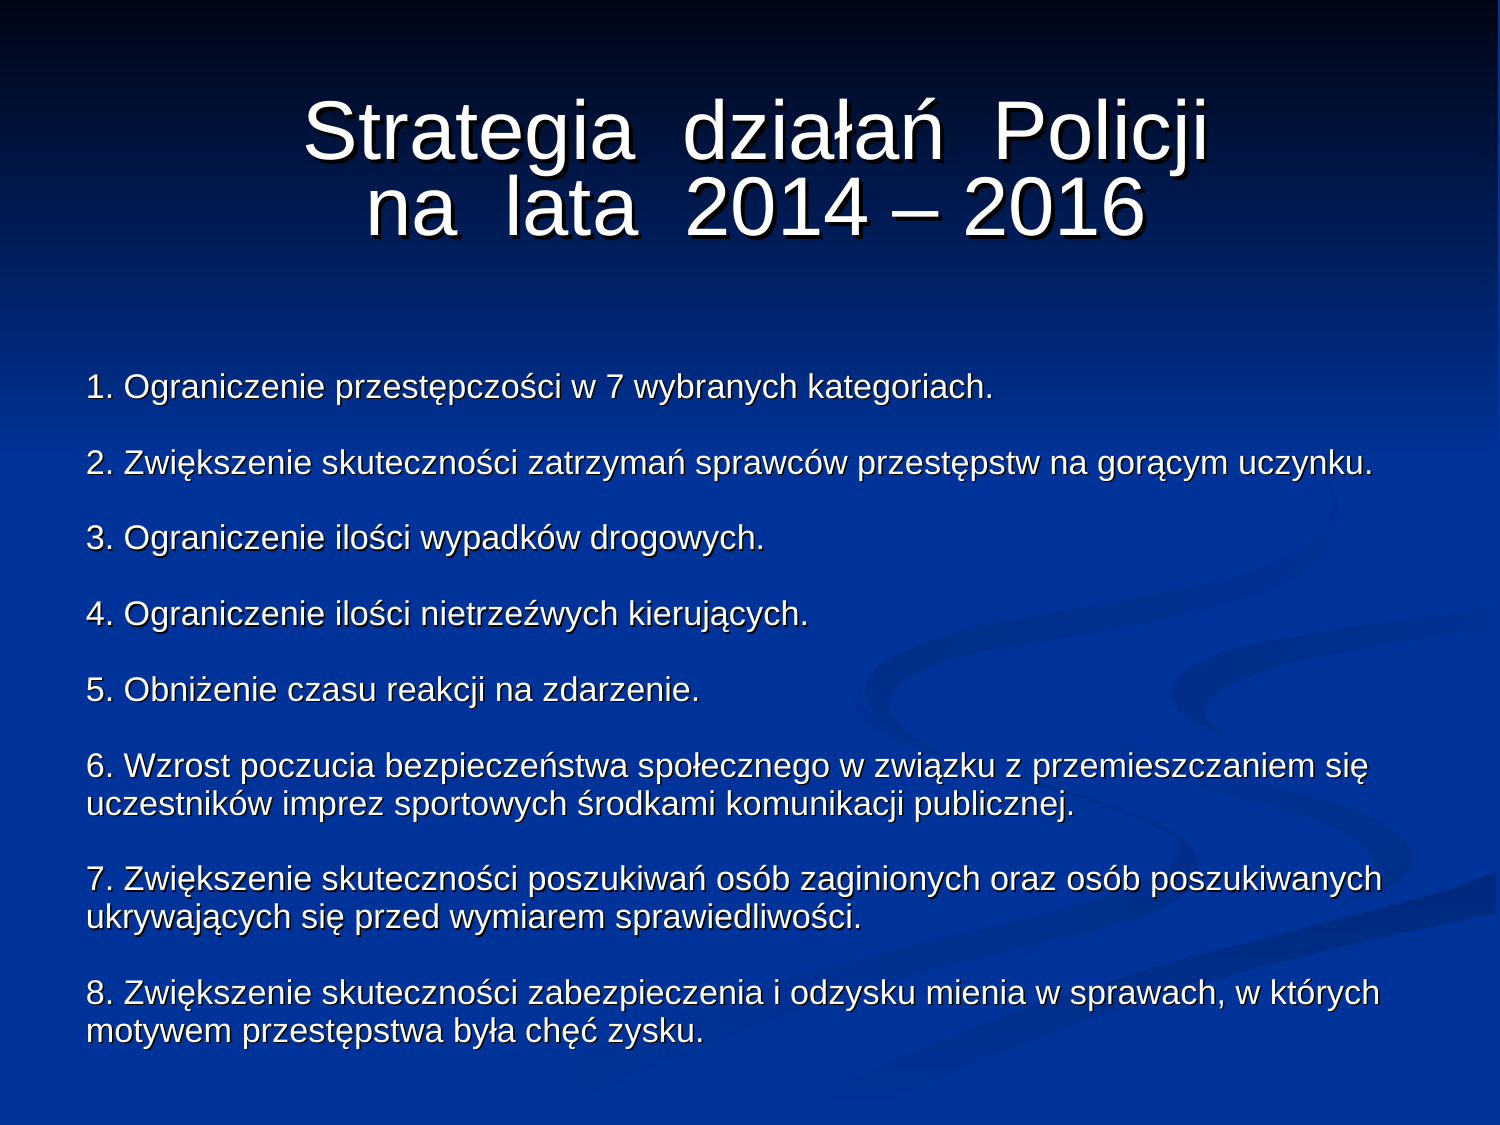

# Strategia działań Policji na lata 2014 – 2016
1. Ograniczenie przestępczości w 7 wybranych kategoriach.
2. Zwiększenie skuteczności zatrzymań sprawców przestępstw na gorącym uczynku.
3. Ograniczenie ilości wypadków drogowych.
4. Ograniczenie ilości nietrzeźwych kierujących.
5. Obniżenie czasu reakcji na zdarzenie.
6. Wzrost poczucia bezpieczeństwa społecznego w związku z przemieszczaniem się
uczestników imprez sportowych środkami komunikacji publicznej.
7. Zwiększenie skuteczności poszukiwań osób zaginionych oraz osób poszukiwanych
ukrywających się przed wymiarem sprawiedliwości.
8. Zwiększenie skuteczności zabezpieczenia i odzysku mienia w sprawach, w których
motywem przestępstwa była chęć zysku.